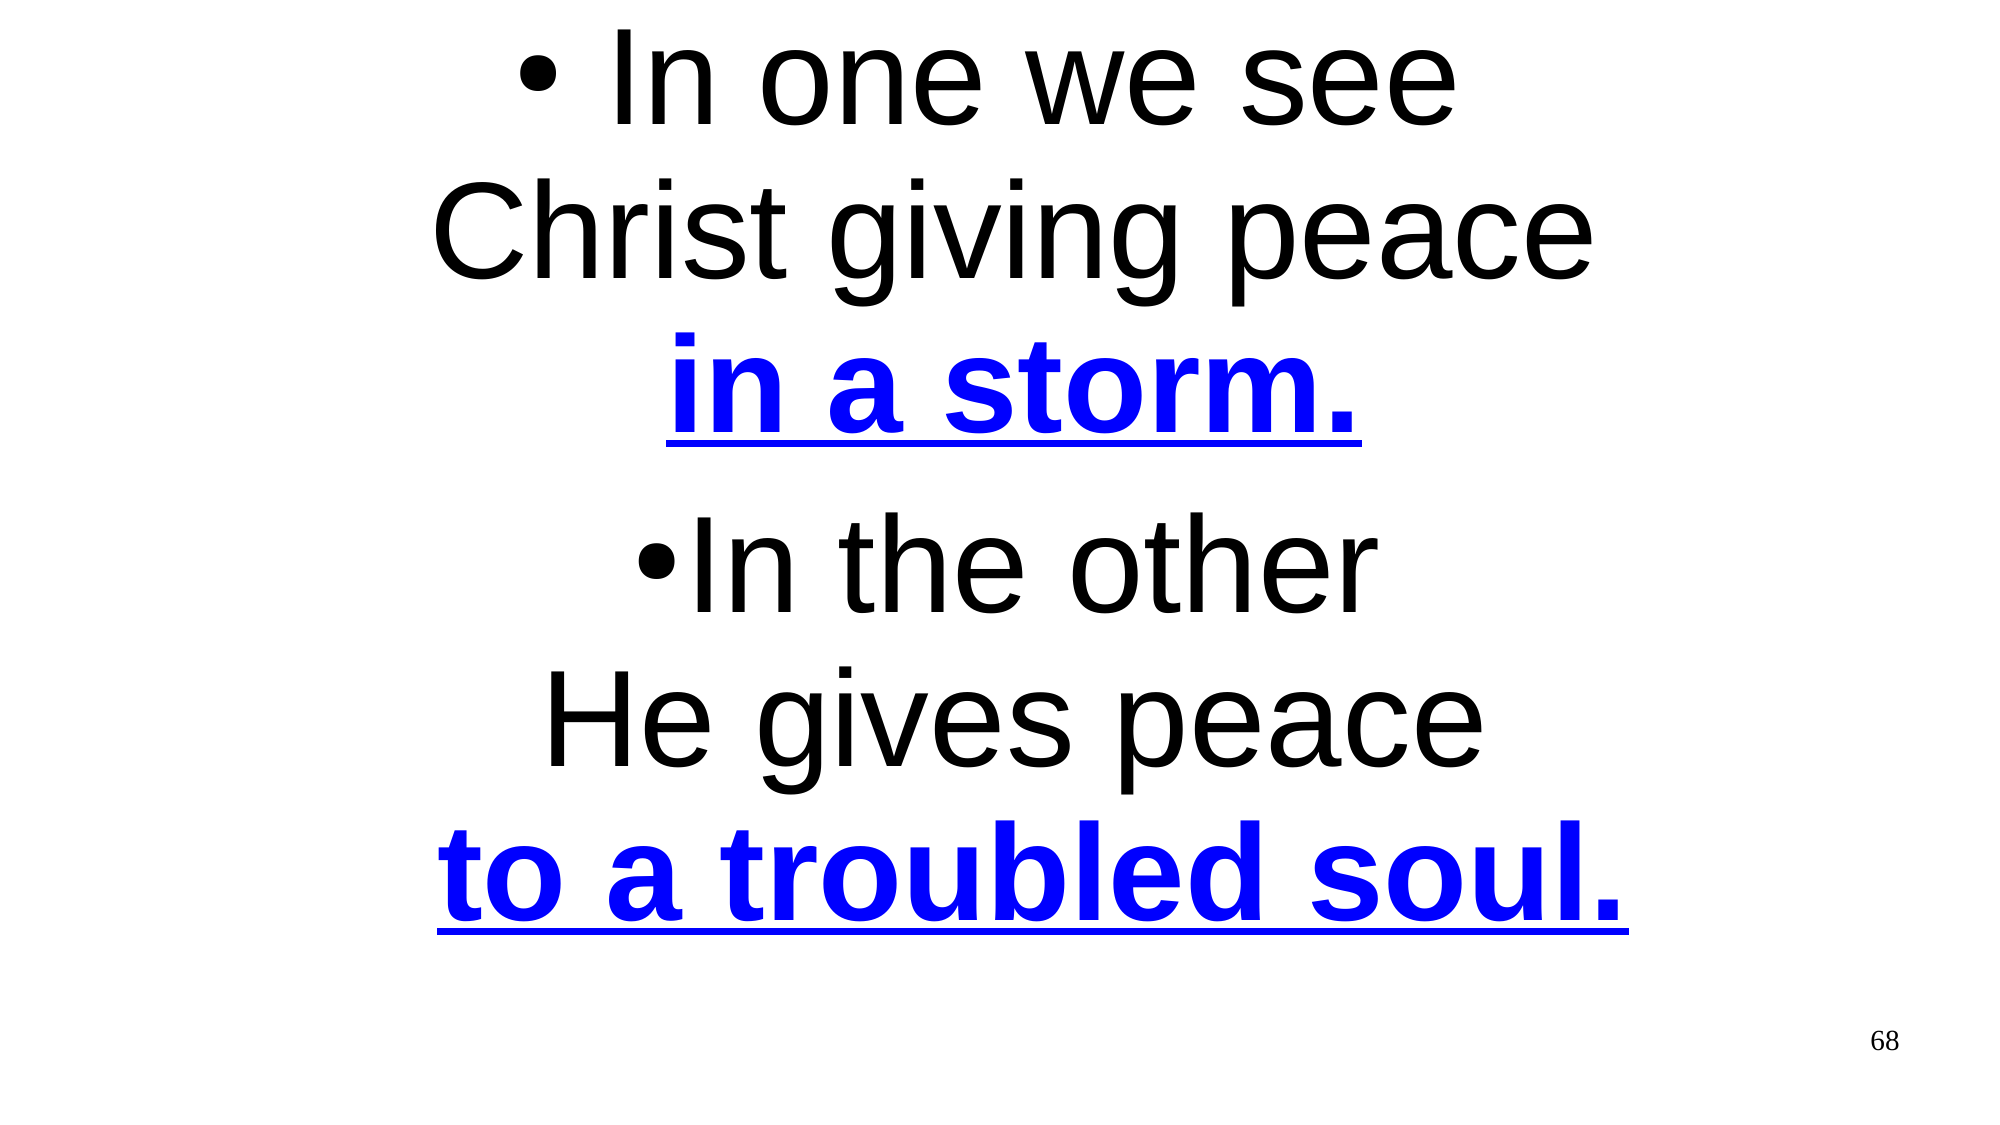

# In one we see Christ giving peace in a storm.
In the other
He gives peace
to a troubled soul.
68